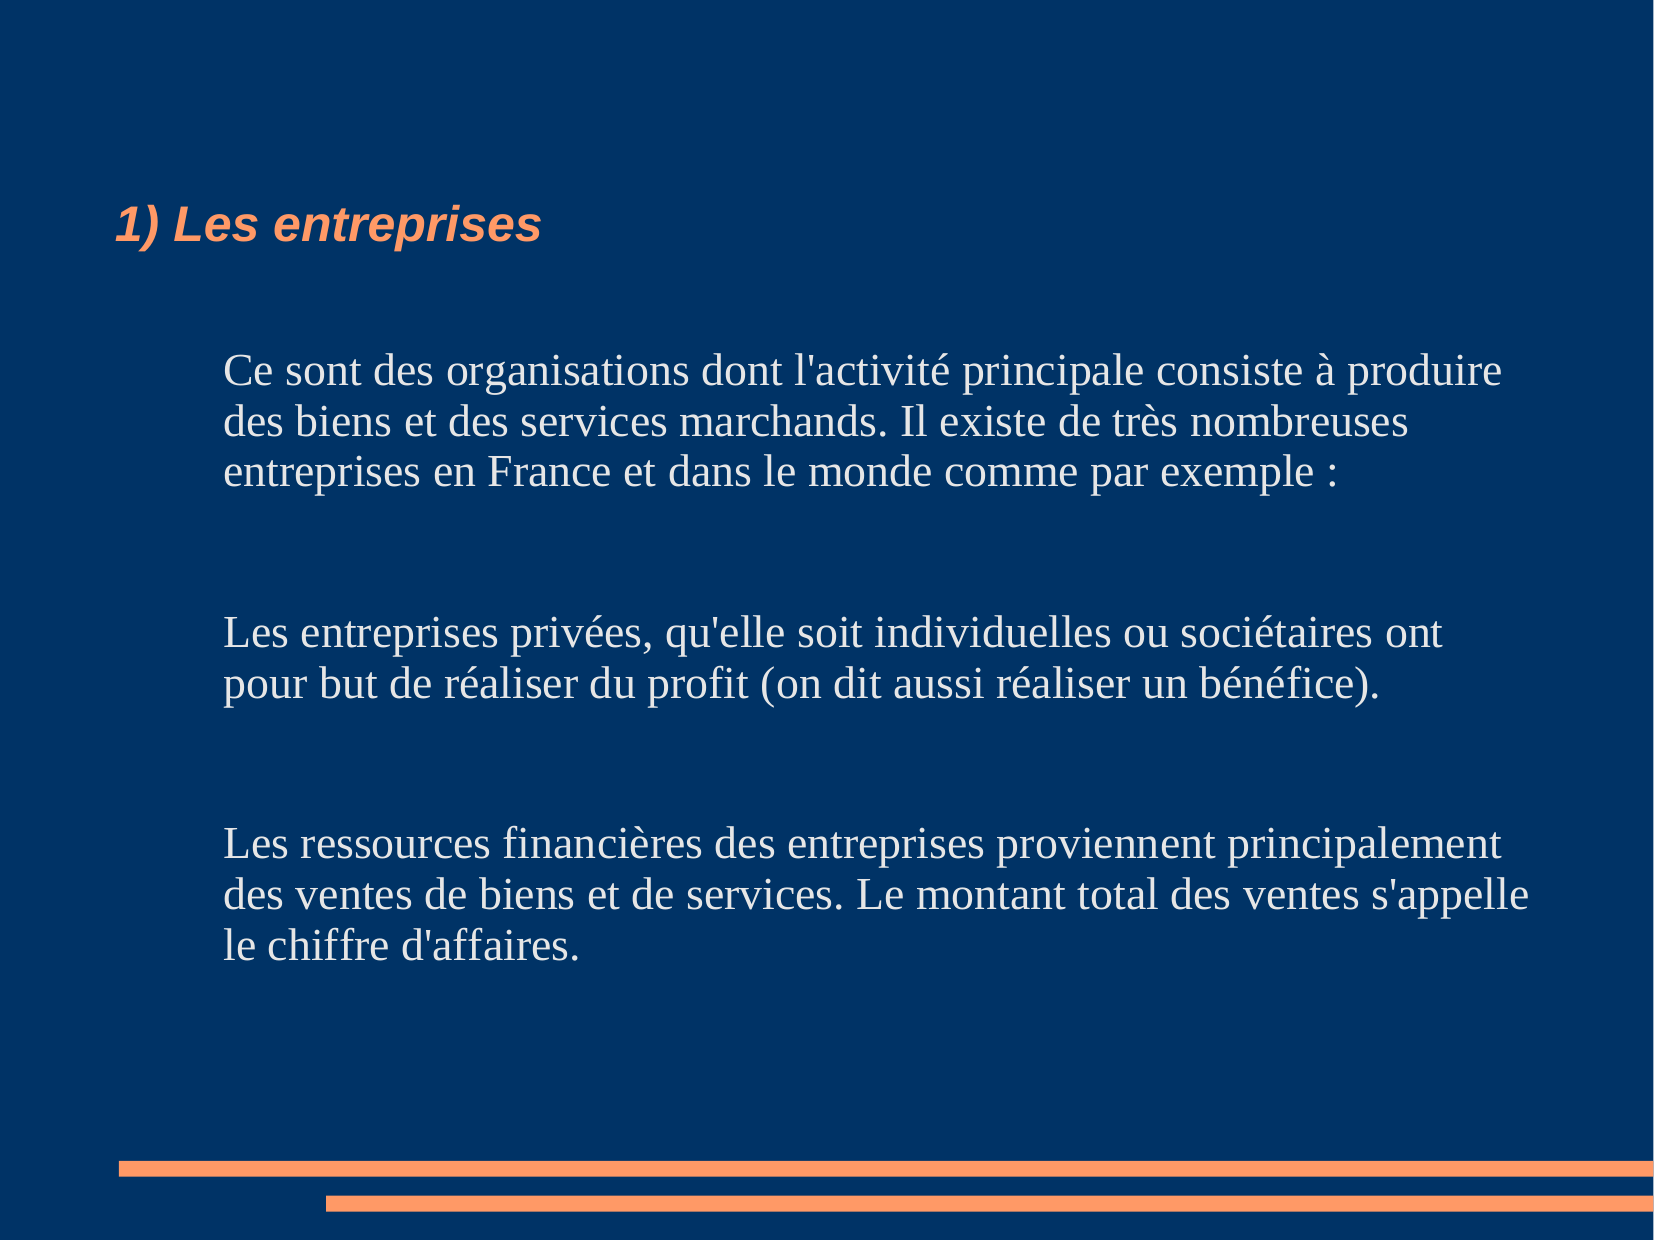

# 1) Les entreprises
Ce sont des organisations dont l'activité principale consiste à produire des biens et des services marchands. Il existe de très nombreuses entreprises en France et dans le monde comme par exemple :
Les entreprises privées, qu'elle soit individuelles ou sociétaires ont pour but de réaliser du profit (on dit aussi réaliser un bénéfice).
Les ressources financières des entreprises proviennent principalement des ventes de biens et de services. Le montant total des ventes s'appelle le chiffre d'affaires.